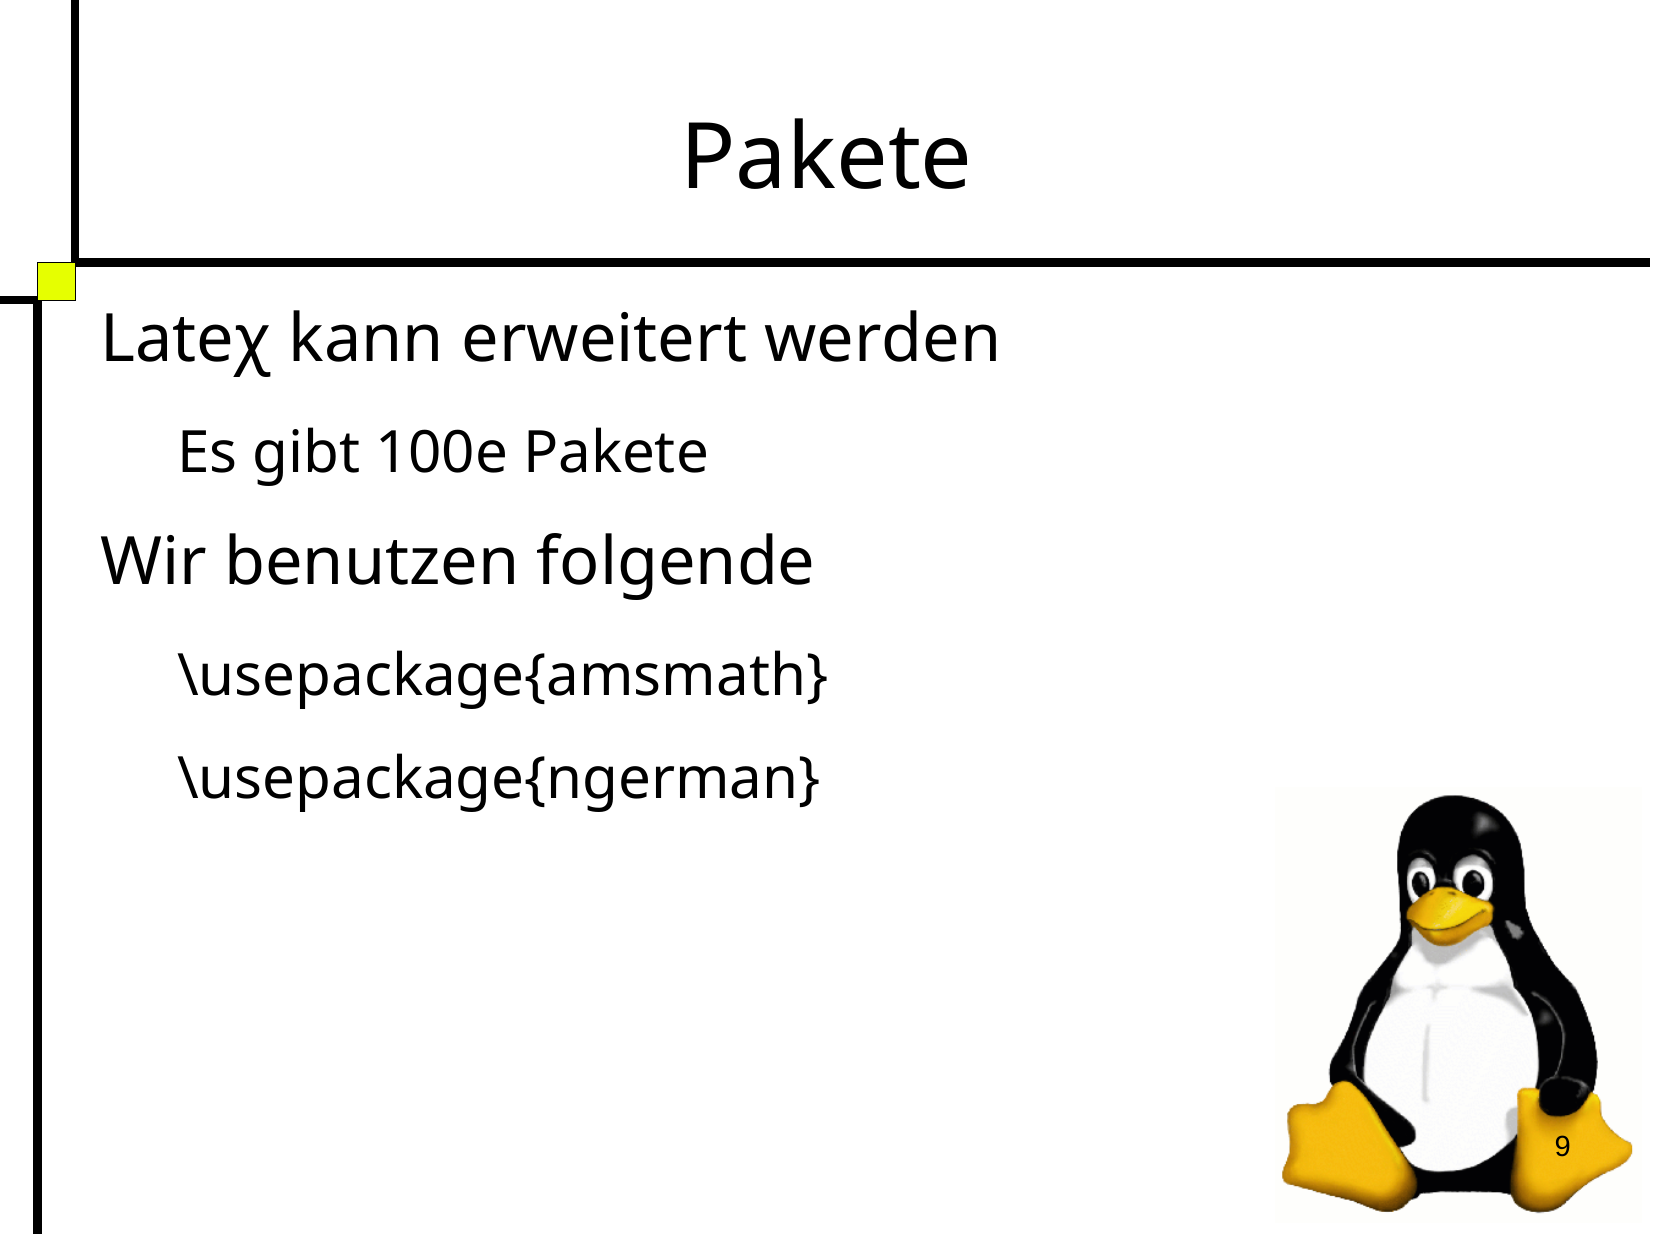

# Pakete
Lateχ kann erweitert werden
Es gibt 100e Pakete
Wir benutzen folgende
\usepackage{amsmath}
\usepackage{ngerman}
9